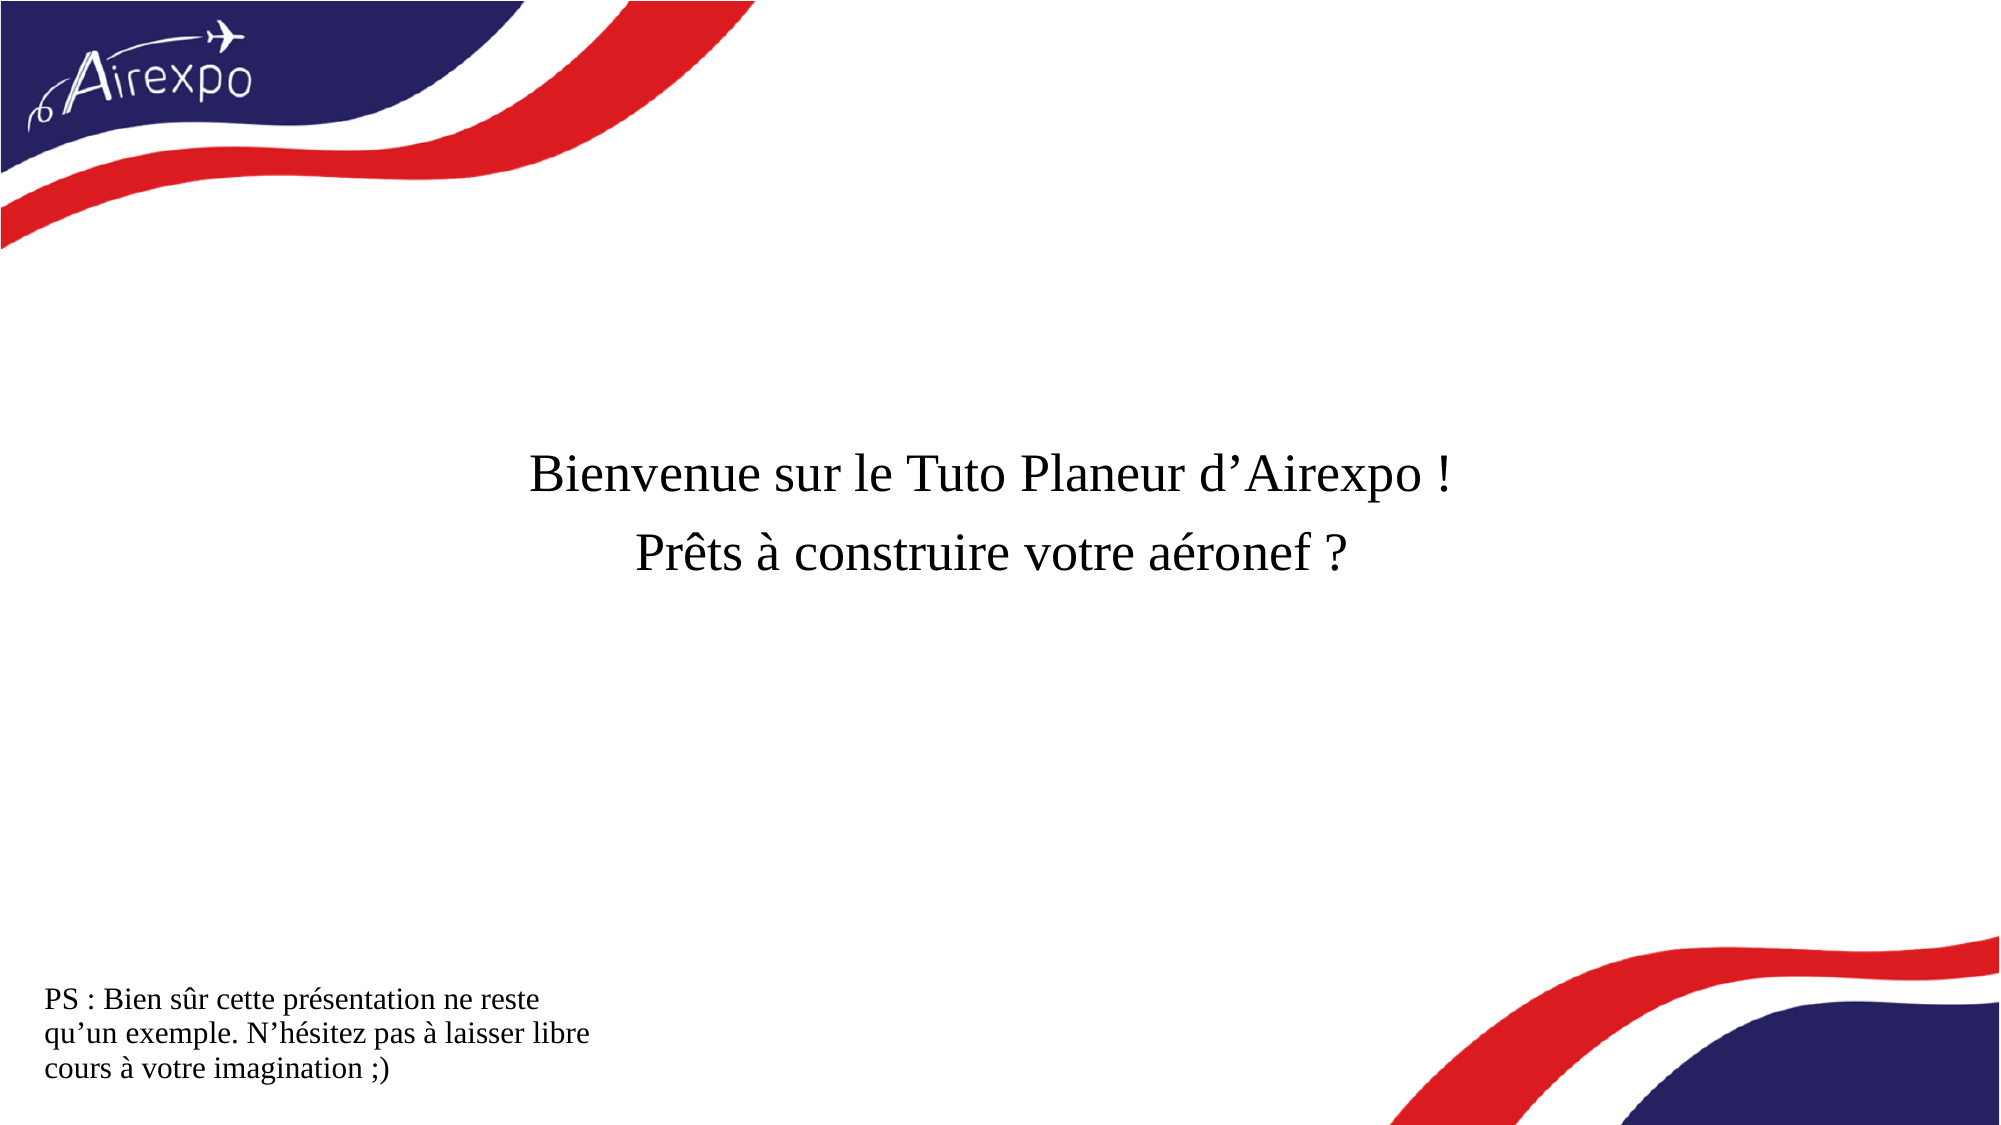

# Bienvenue sur le Tuto Planeur d’Airexpo !
Prêts à construire votre aéronef ?
PS : Bien sûr cette présentation ne reste qu’un exemple. N’hésitez pas à laisser libre cours à votre imagination ;)